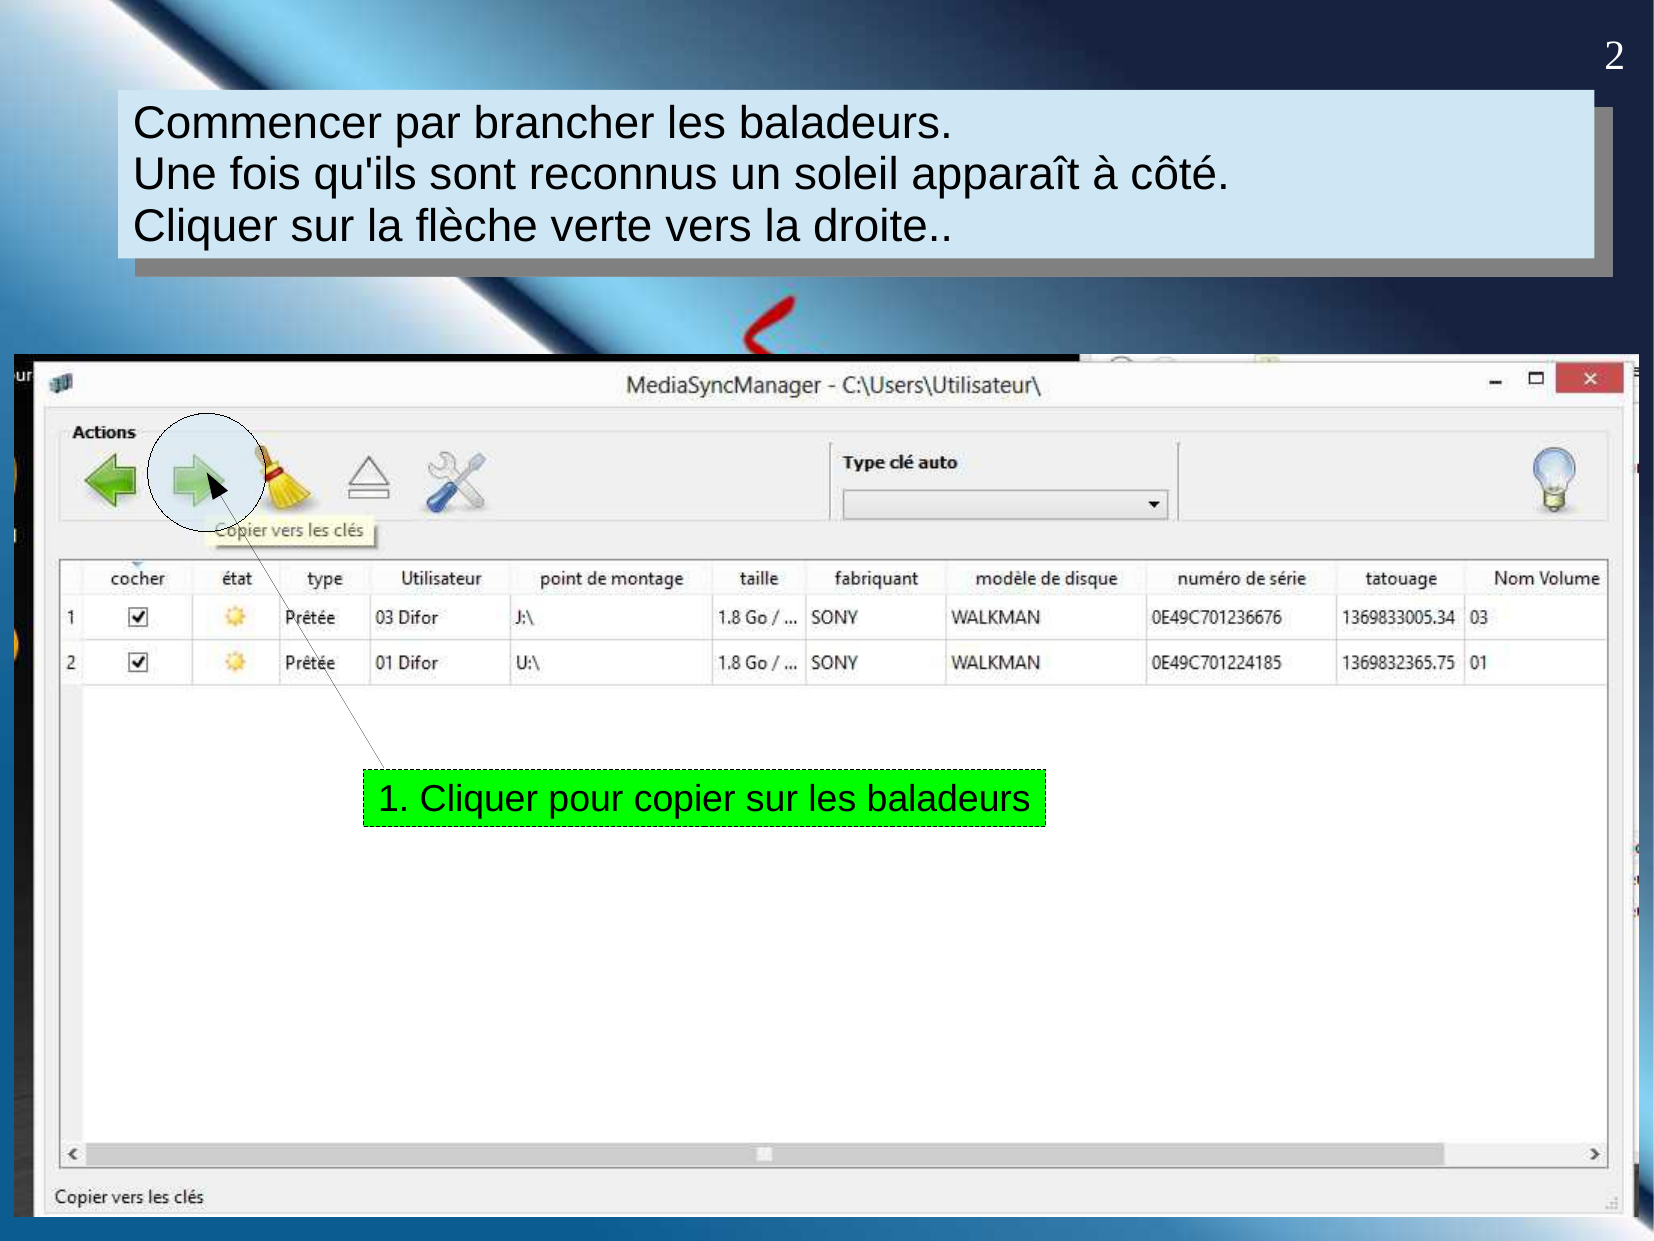

2
Commencer par brancher les baladeurs.
Une fois qu'ils sont reconnus un soleil apparaît à côté.
Cliquer sur la flèche verte vers la droite..
1. Cliquer pour copier sur les baladeurs